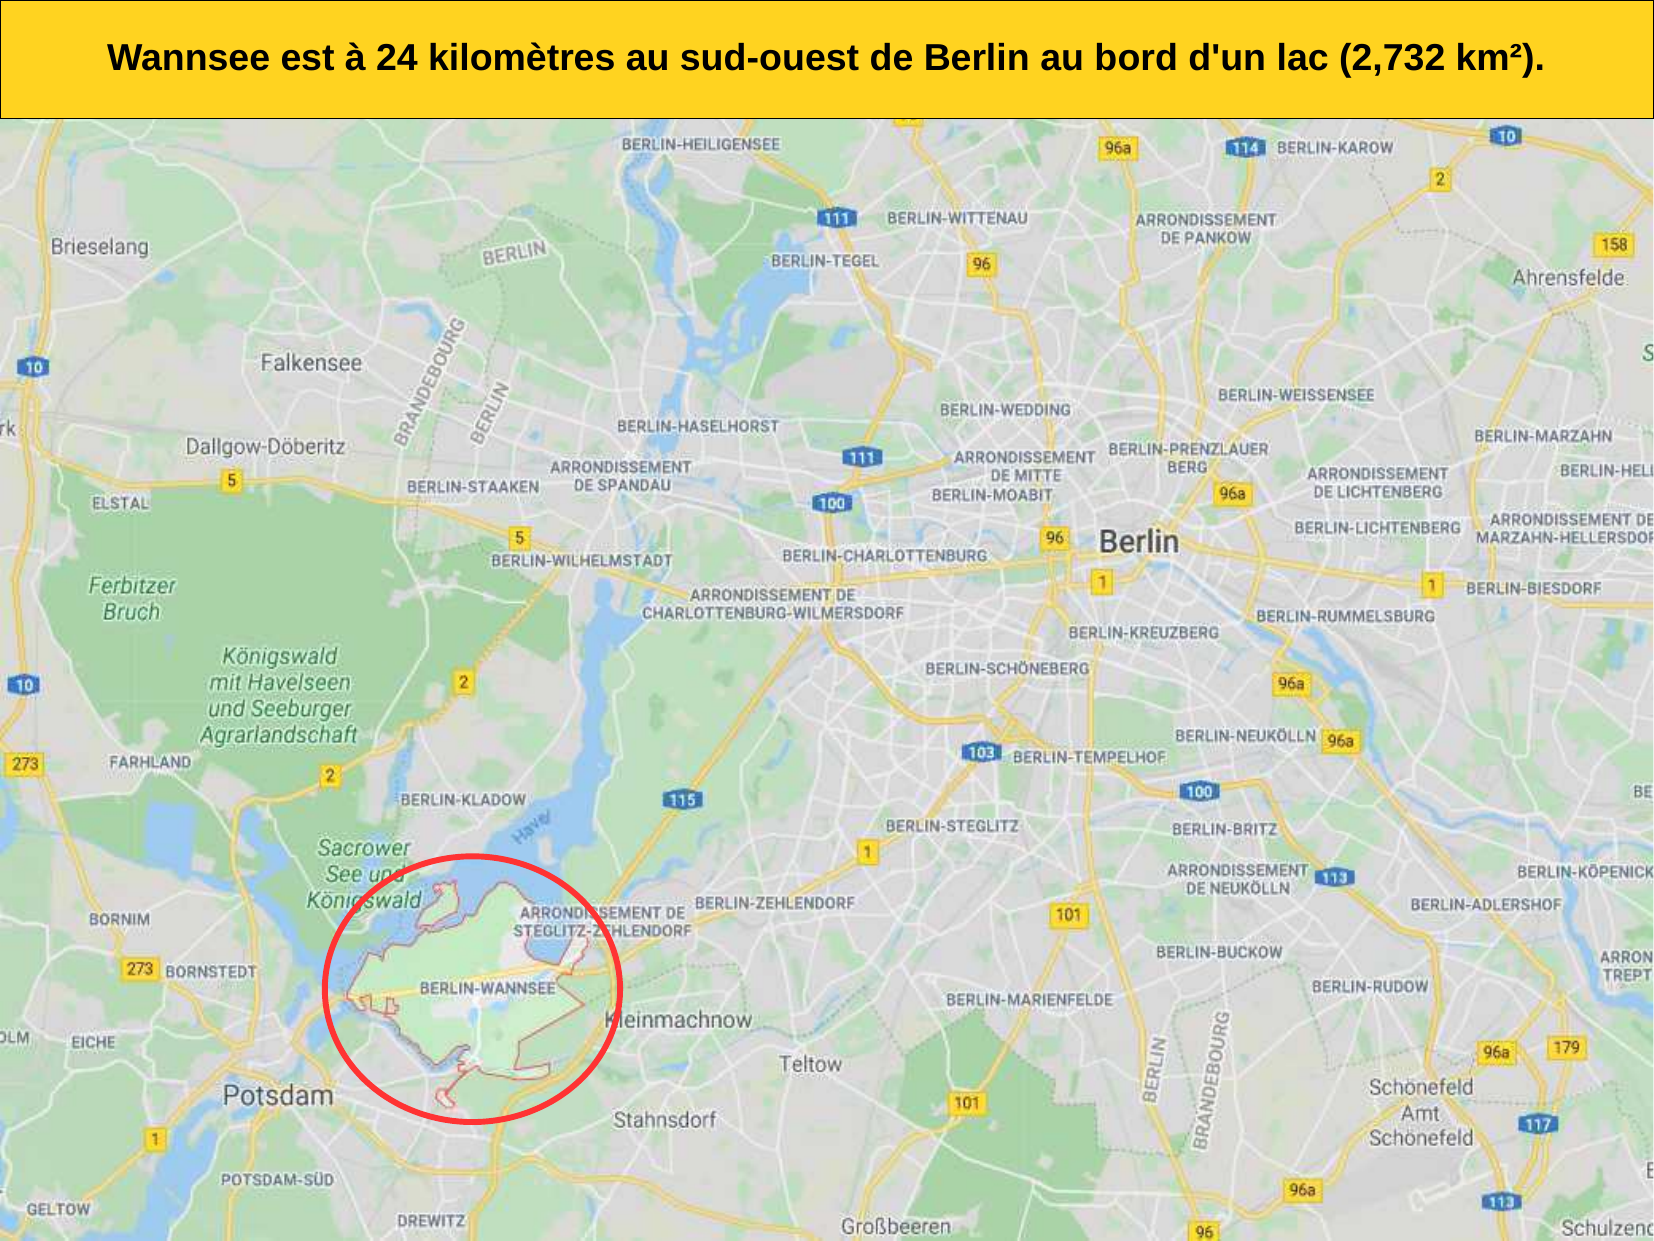

Wannsee est à 24 kilomètres au sud-ouest de Berlin au bord d'un lac (2,732 km²).